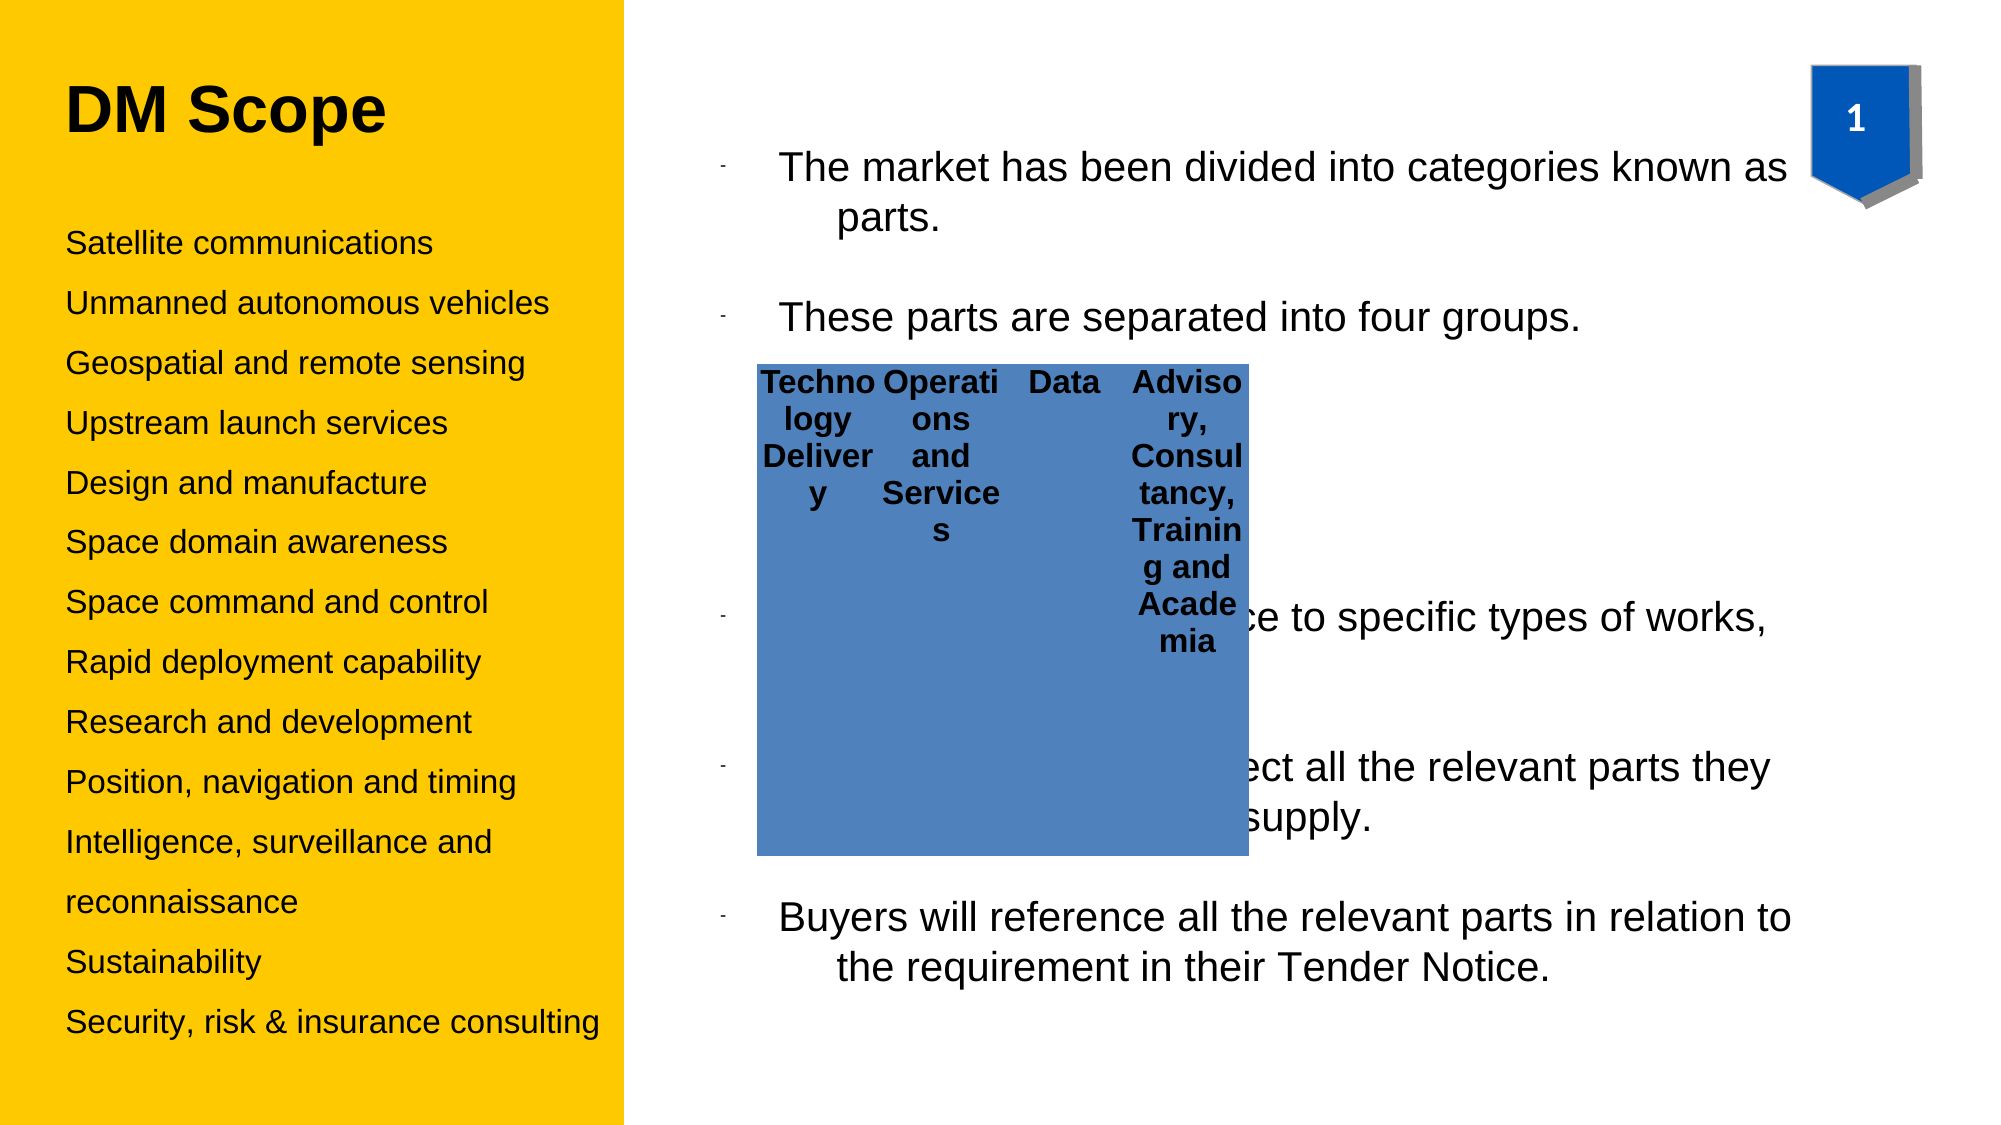

# DM Scope
1
The market has been divided into categories known as parts.
These parts are separated into four groups.
Each part makes reference to specific types of works, services or supplies.
Suppliers will need to select all the relevant parts they have the capability to supply.
Buyers will reference all the relevant parts in relation to the requirement in their Tender Notice.
Satellite communications
Unmanned autonomous vehicles
Geospatial and remote sensing
Upstream launch services
Design and manufacture
Space domain awareness
Space command and control
Rapid deployment capability
Research and development
Position, navigation and timing
Intelligence, surveillance and reconnaissance
Sustainability
Security, risk & insurance consulting
| Technology Delivery | Operations and Services | Data | Advisory, Consultancy, Training and Academia |
| --- | --- | --- | --- |